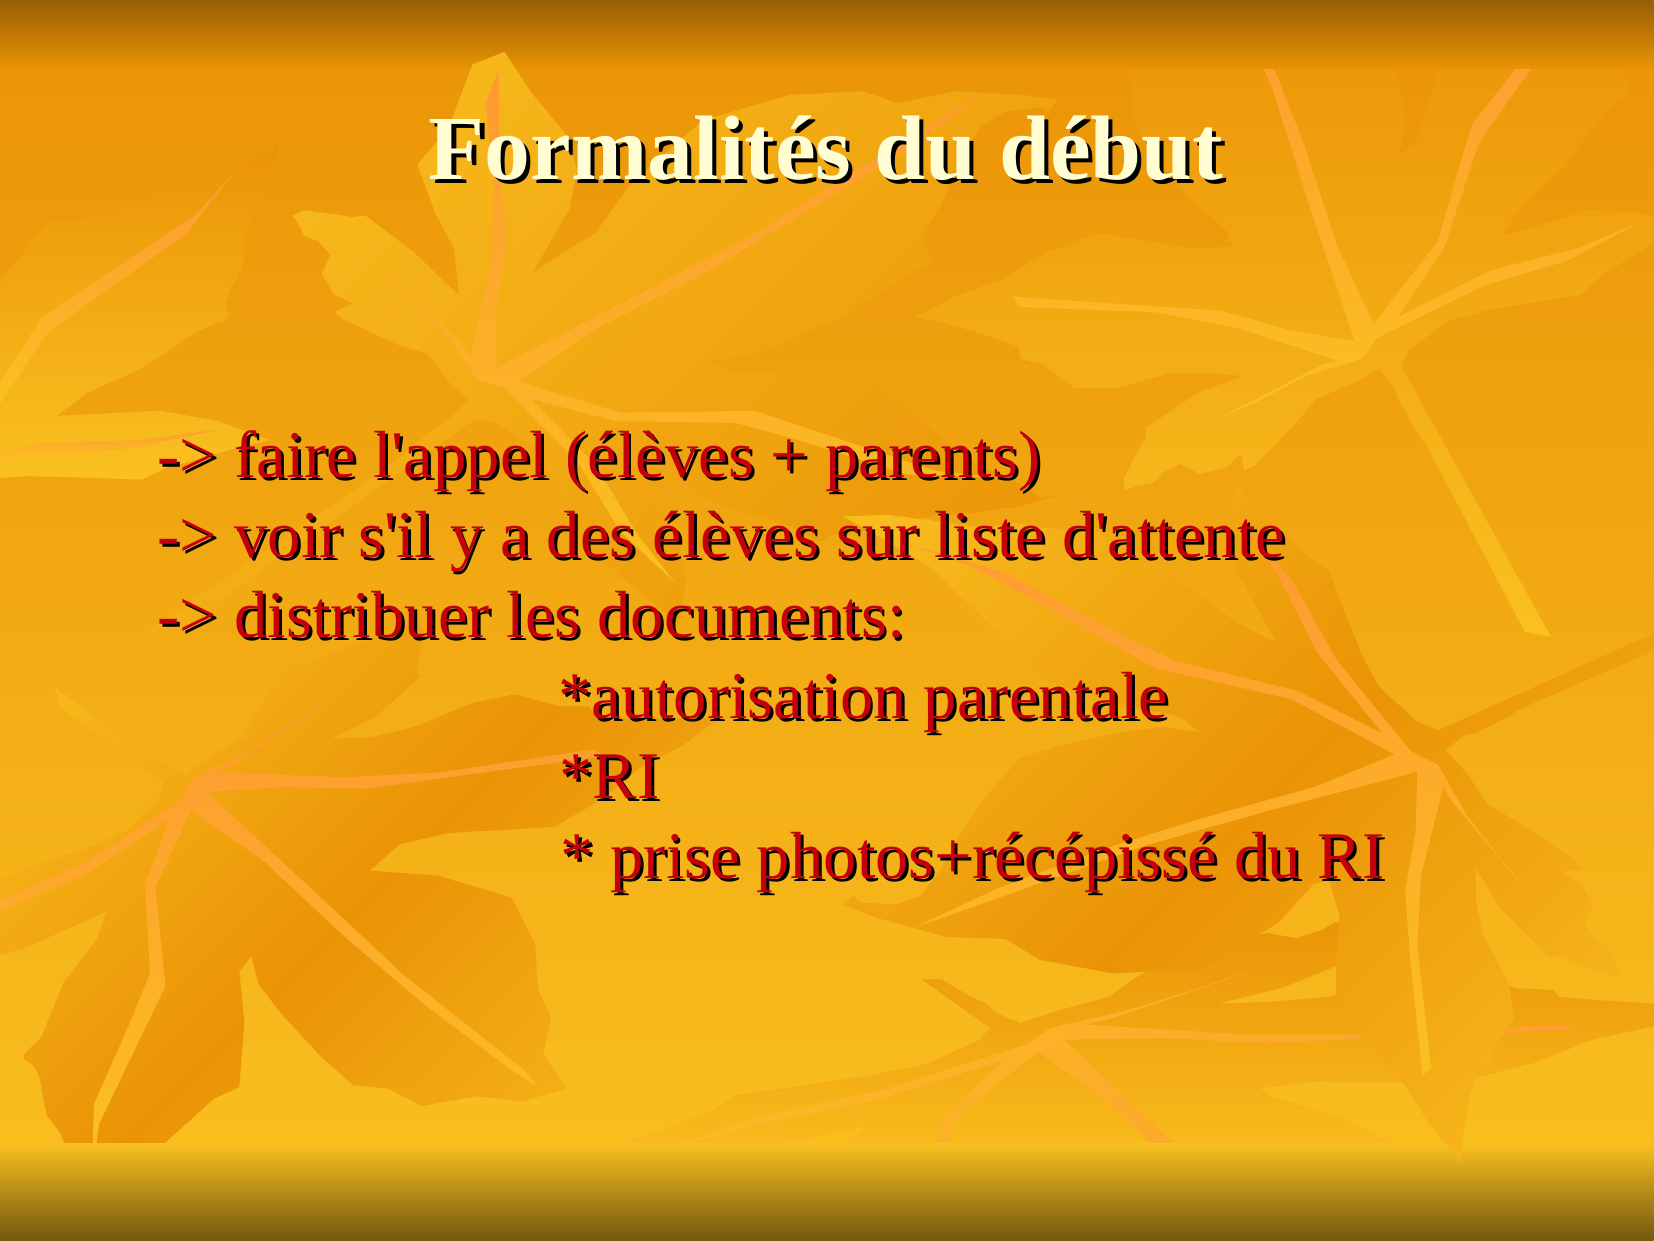

# Formalités du début
-> faire l'appel (élèves + parents)‏
-> voir s'il y a des élèves sur liste d'attente
-> distribuer les documents:
*autorisation parentale
 *RI
 * prise photos+récépissé du RI